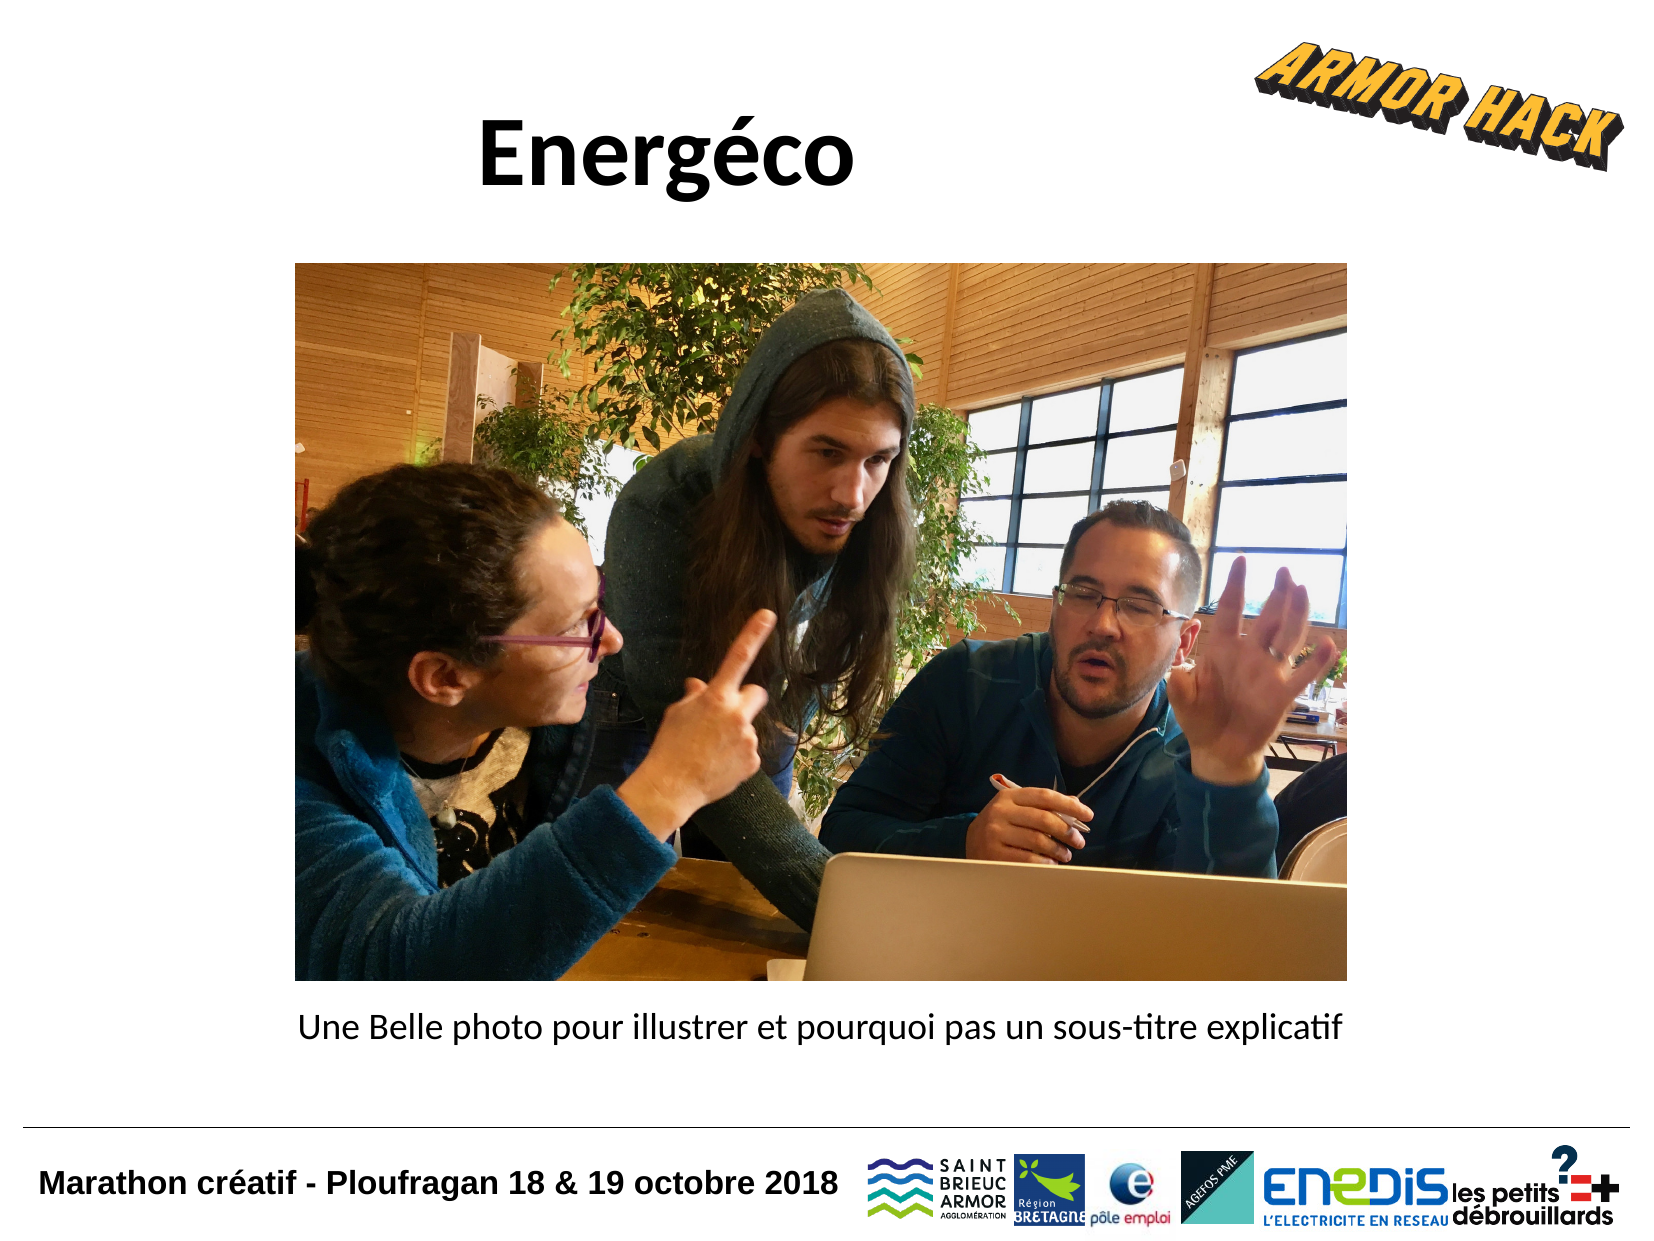

# Energéco
Une Belle photo pour illustrer et pourquoi pas un sous-titre explicatif
Marathon créatif - Ploufragan 18 & 19 octobre 2018